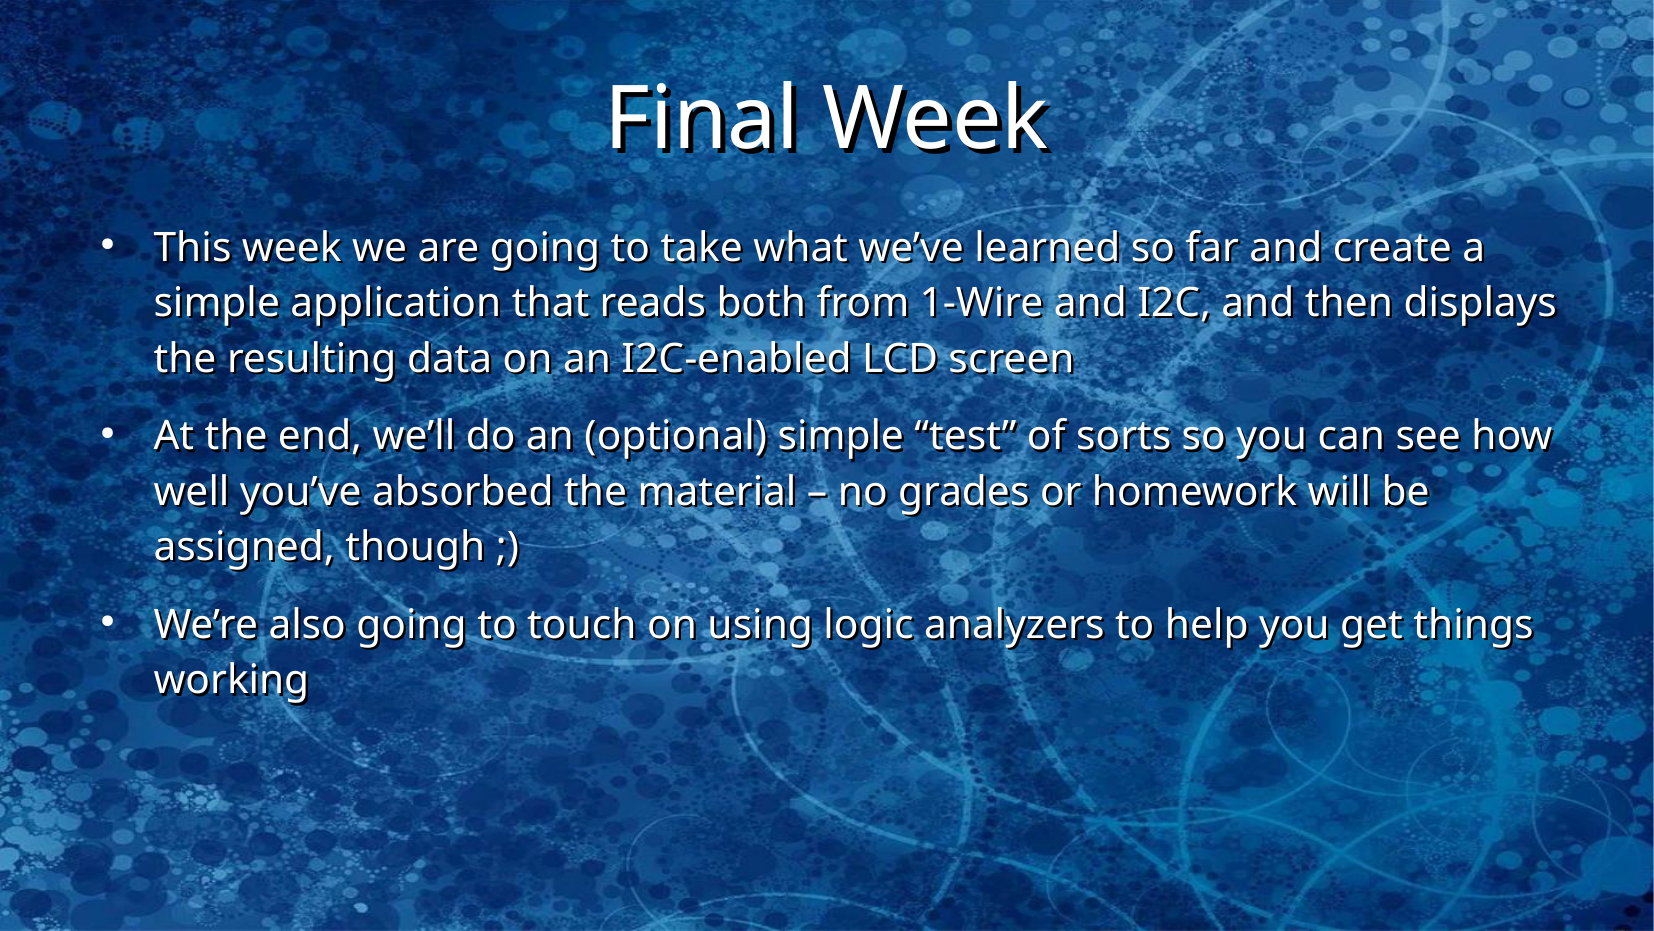

# Final Week
This week we are going to take what we’ve learned so far and create a simple application that reads both from 1-Wire and I2C, and then displays the resulting data on an I2C-enabled LCD screen
At the end, we’ll do an (optional) simple “test” of sorts so you can see how well you’ve absorbed the material – no grades or homework will be assigned, though ;)
We’re also going to touch on using logic analyzers to help you get things working